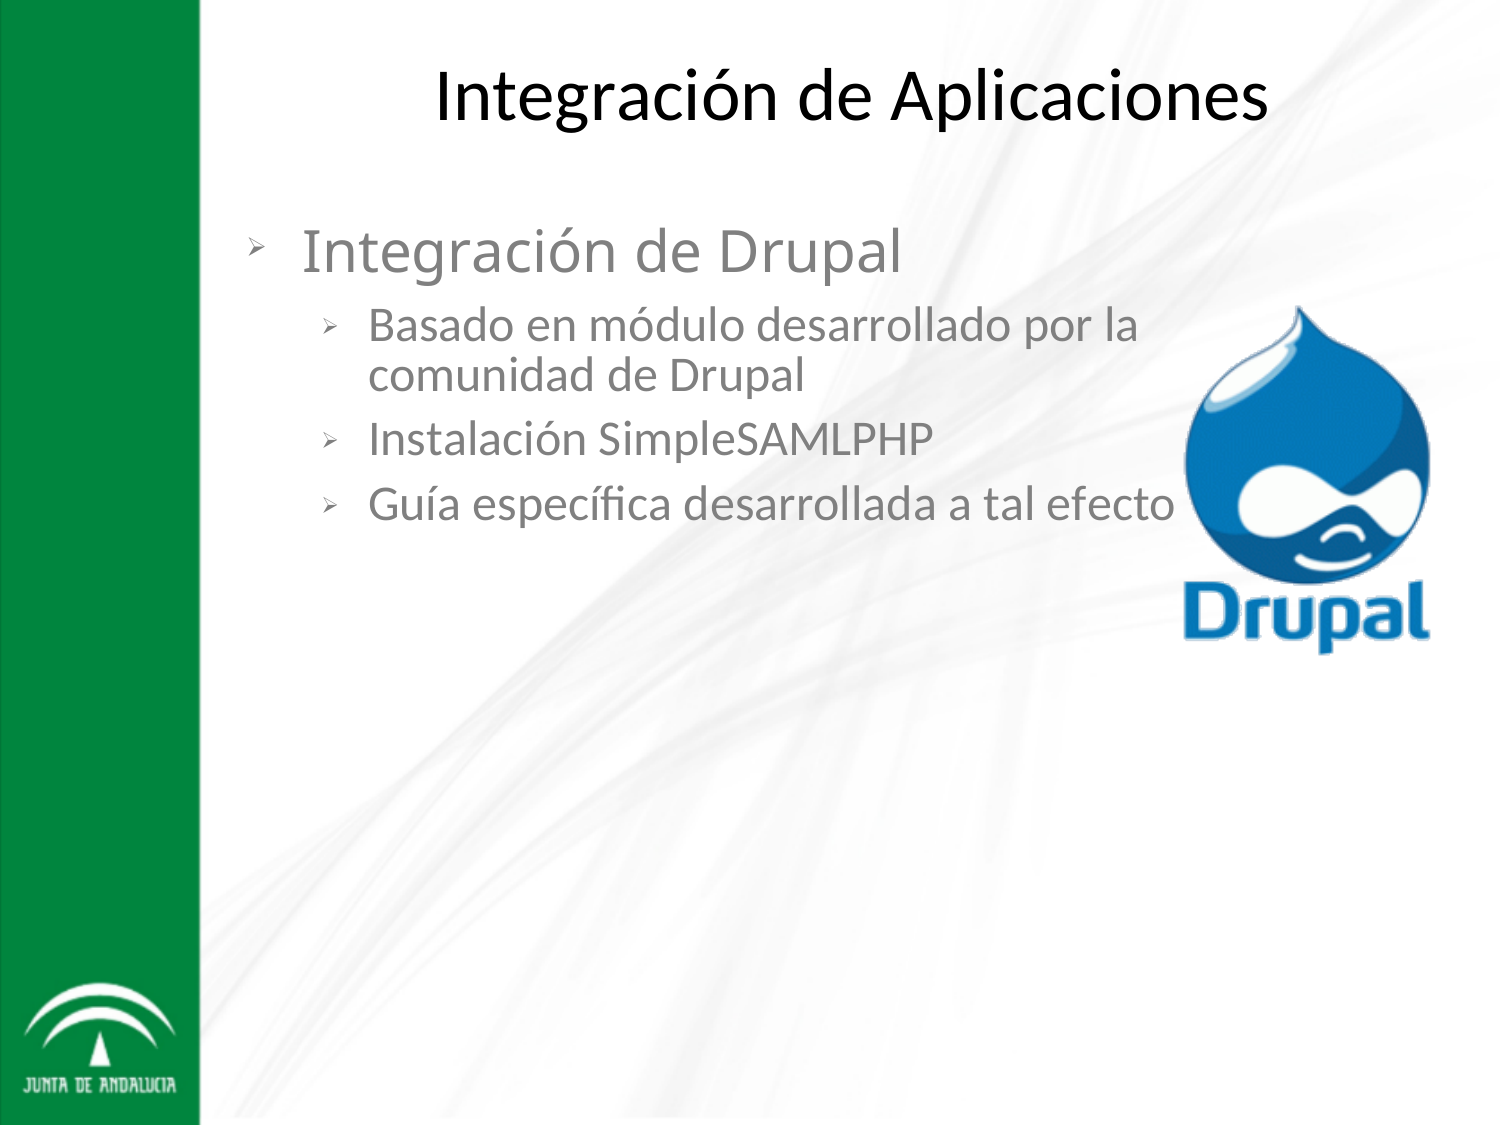

# Integración de Aplicaciones
Integración de Drupal
Basado en módulo desarrollado por la comunidad de Drupal
Instalación SimpleSAMLPHP
Guía específica desarrollada a tal efecto